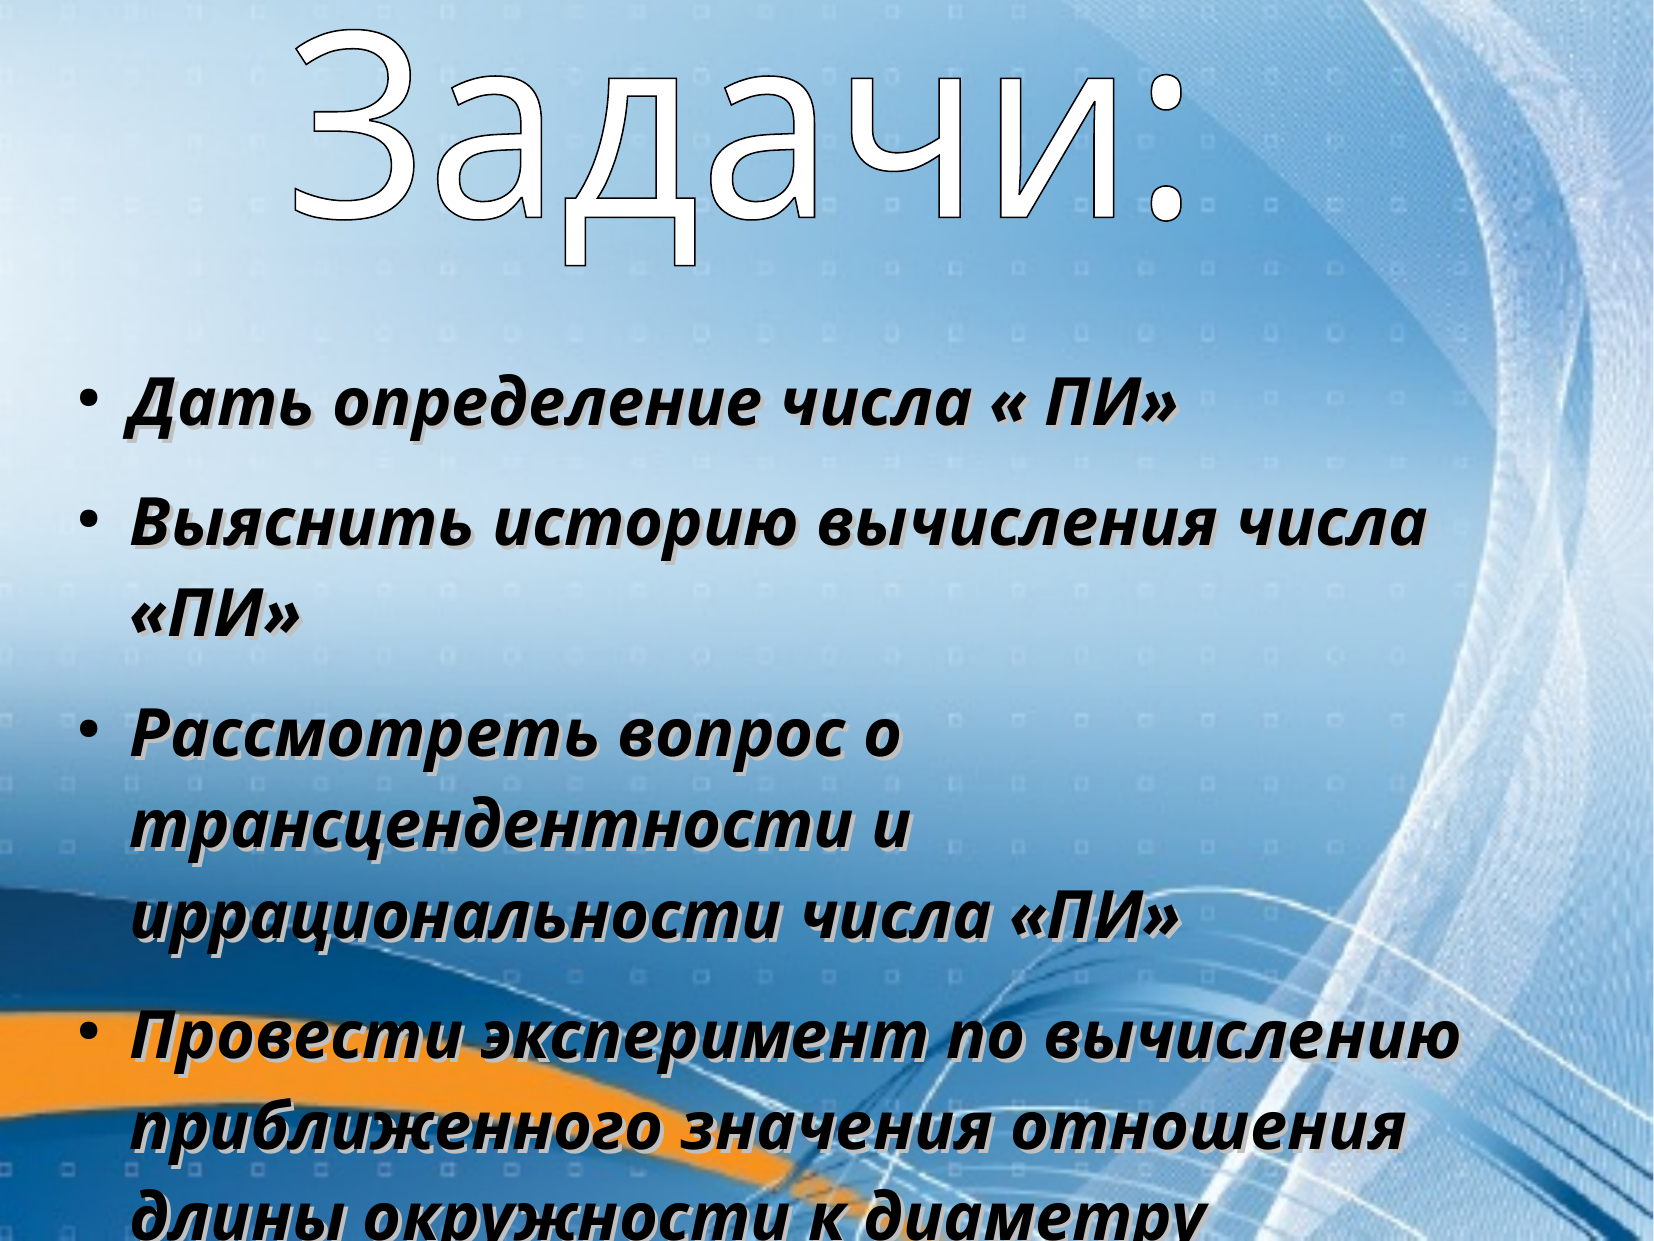

Задачи:
#
Дать определение числа « ПИ»
Выяснить историю вычисления числа «ПИ»
Рассмотреть вопрос о трансцендентности и иррациональности числа «ПИ»
Провести эксперимент по вычислению приближенного значения отношения длины окружности к диаметру
Рассмотреть некоторые факты из «современной биографии» числа « ПИ»